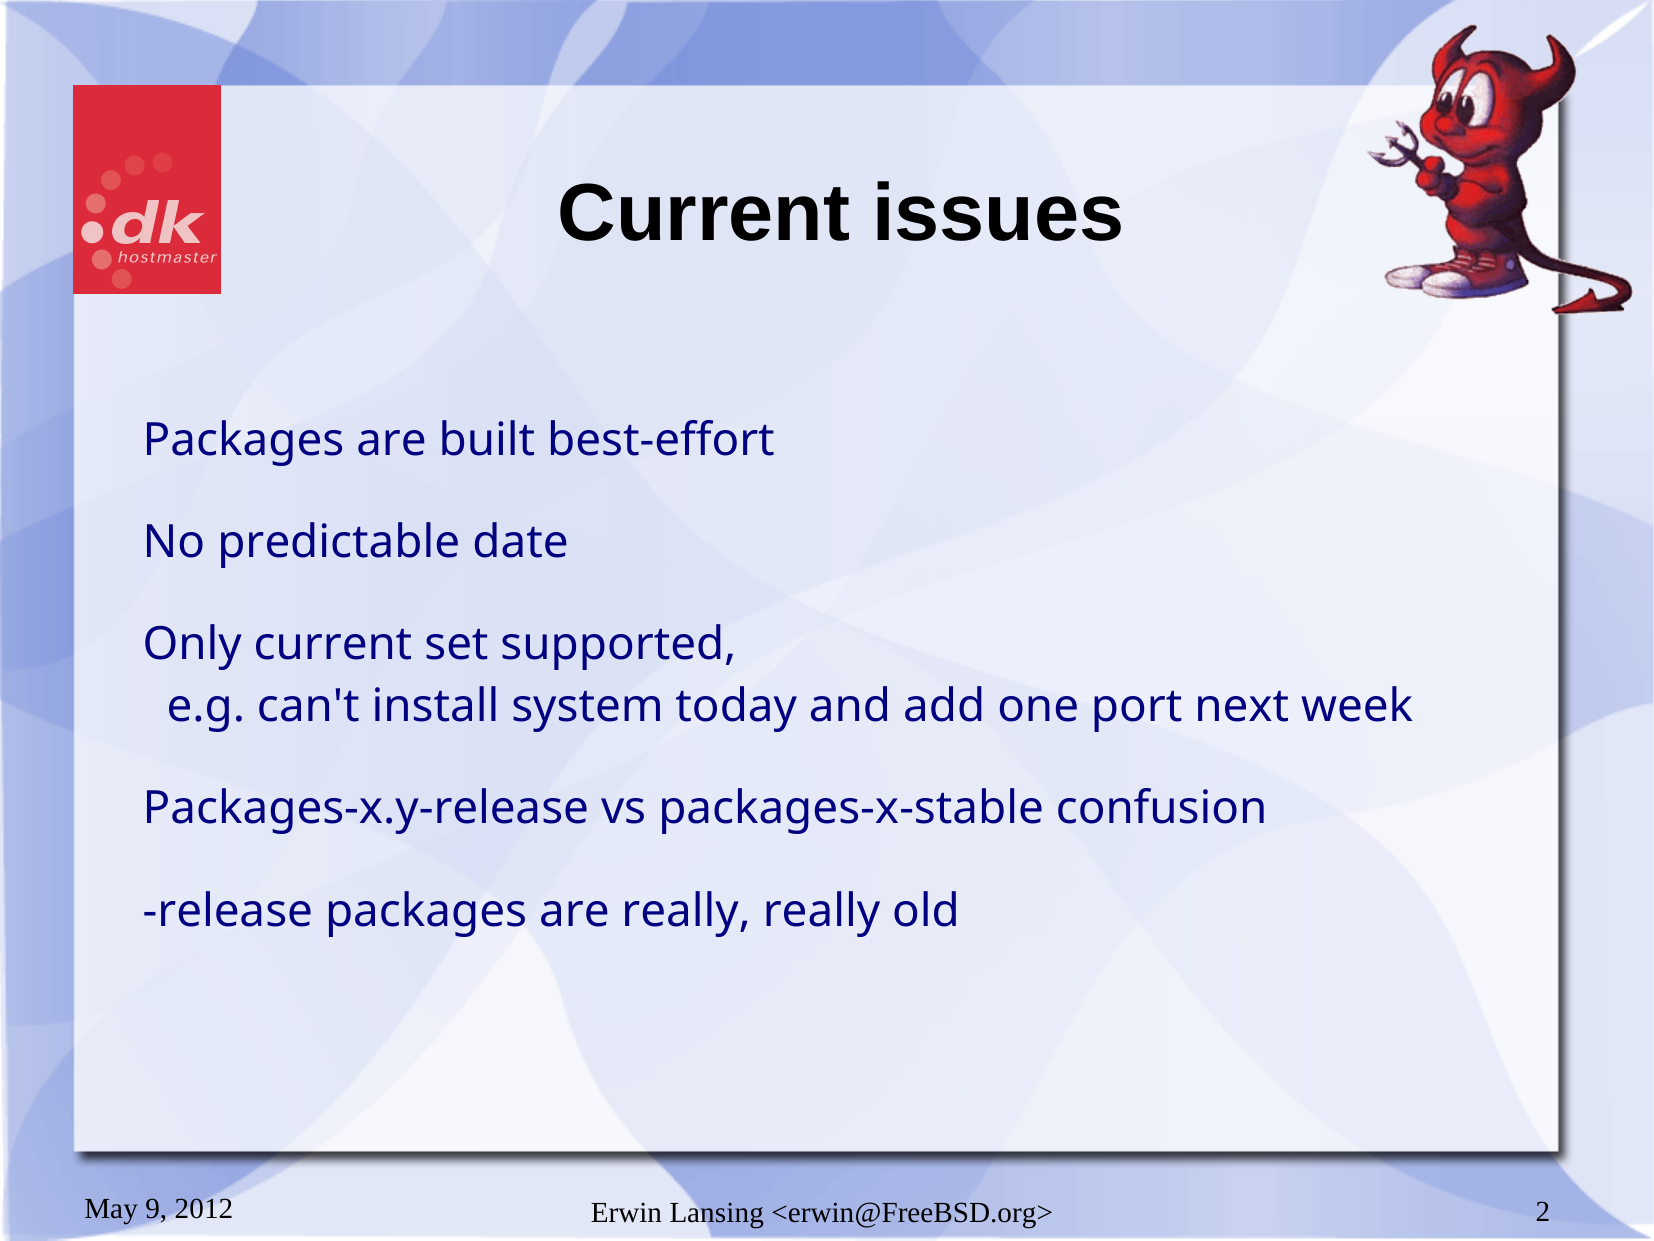

# Current issues
Packages are built best-effort
No predictable date
Only current set supported,
 e.g. can't install system today and add one port next week
Packages-x.y-release vs packages-x-stable confusion
-release packages are really, really old
May 9, 2012
2
Erwin Lansing <erwin@FreeBSD.org>